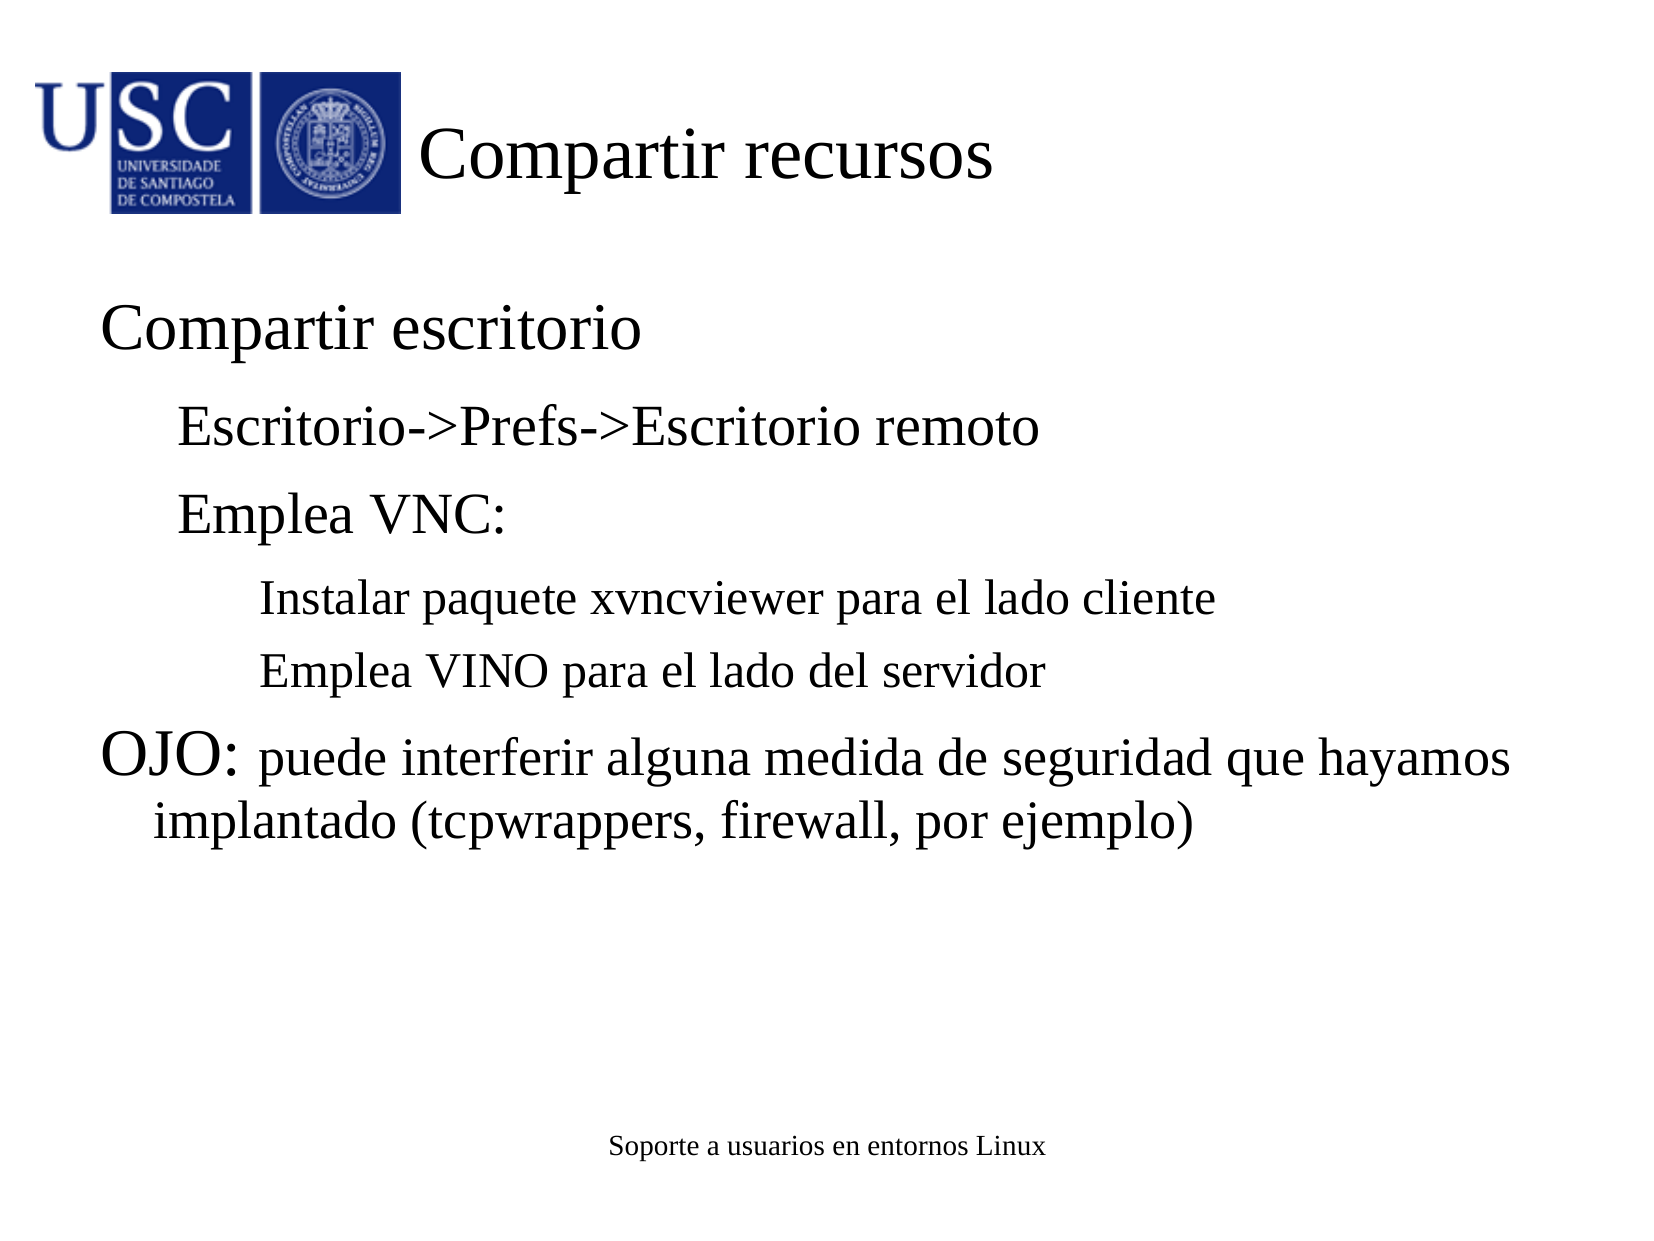

# Compartir recursos
Compartir escritorio
Escritorio->Prefs->Escritorio remoto
Emplea VNC:
Instalar paquete xvncviewer para el lado cliente
Emplea VINO para el lado del servidor
OJO: puede interferir alguna medida de seguridad que hayamos implantado (tcpwrappers, firewall, por ejemplo)